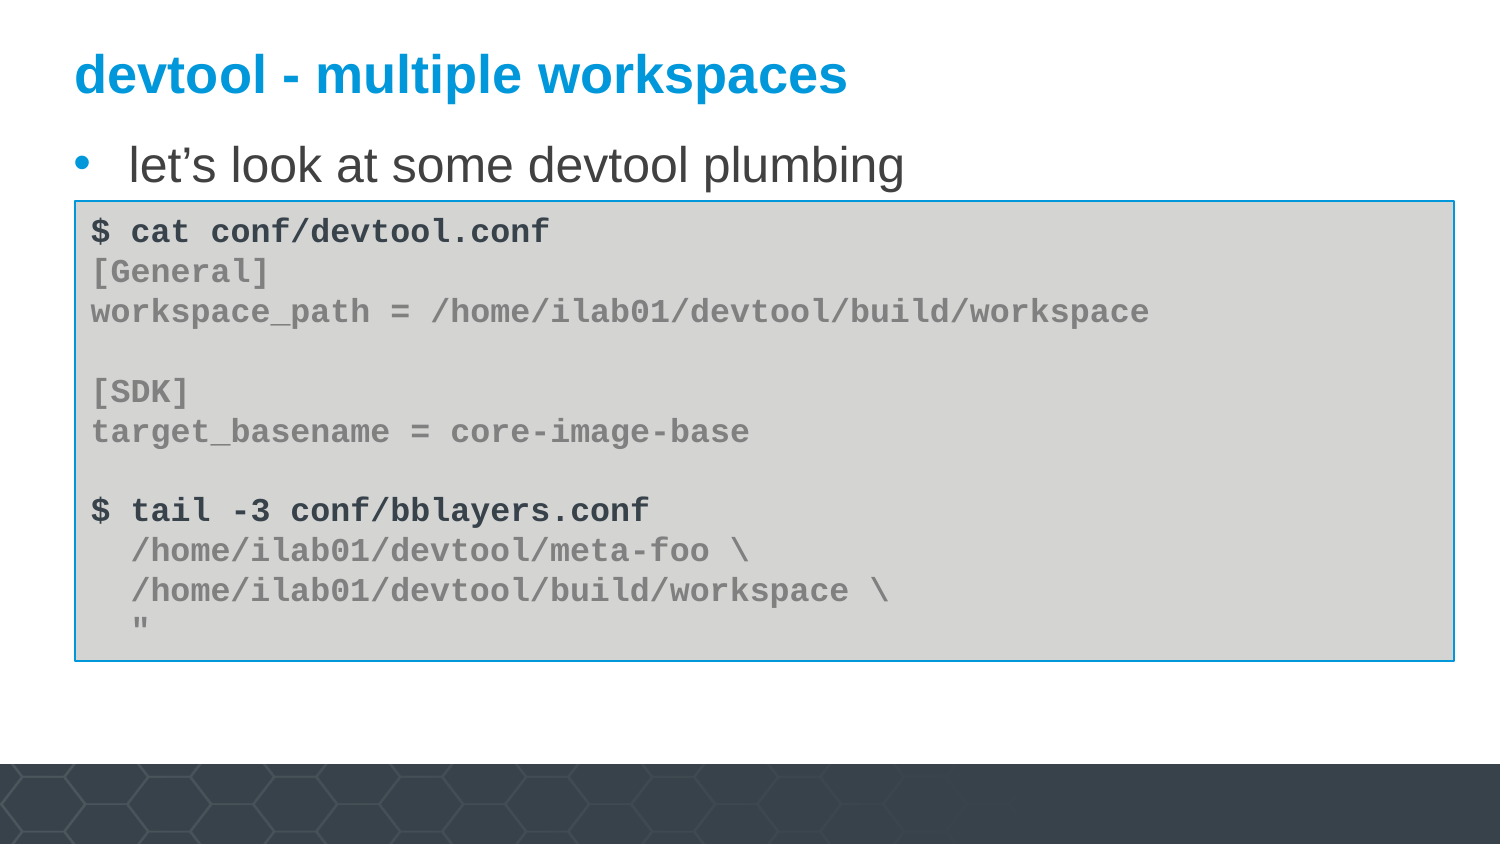

devtool - multiple workspaces
let’s look at some devtool plumbing
$ cat conf/devtool.conf
[General]
workspace_path = /home/ilab01/devtool/build/workspace
[SDK]
target_basename = core-image-base
$ tail -3 conf/bblayers.conf
 /home/ilab01/devtool/meta-foo \
 /home/ilab01/devtool/build/workspace \
 "